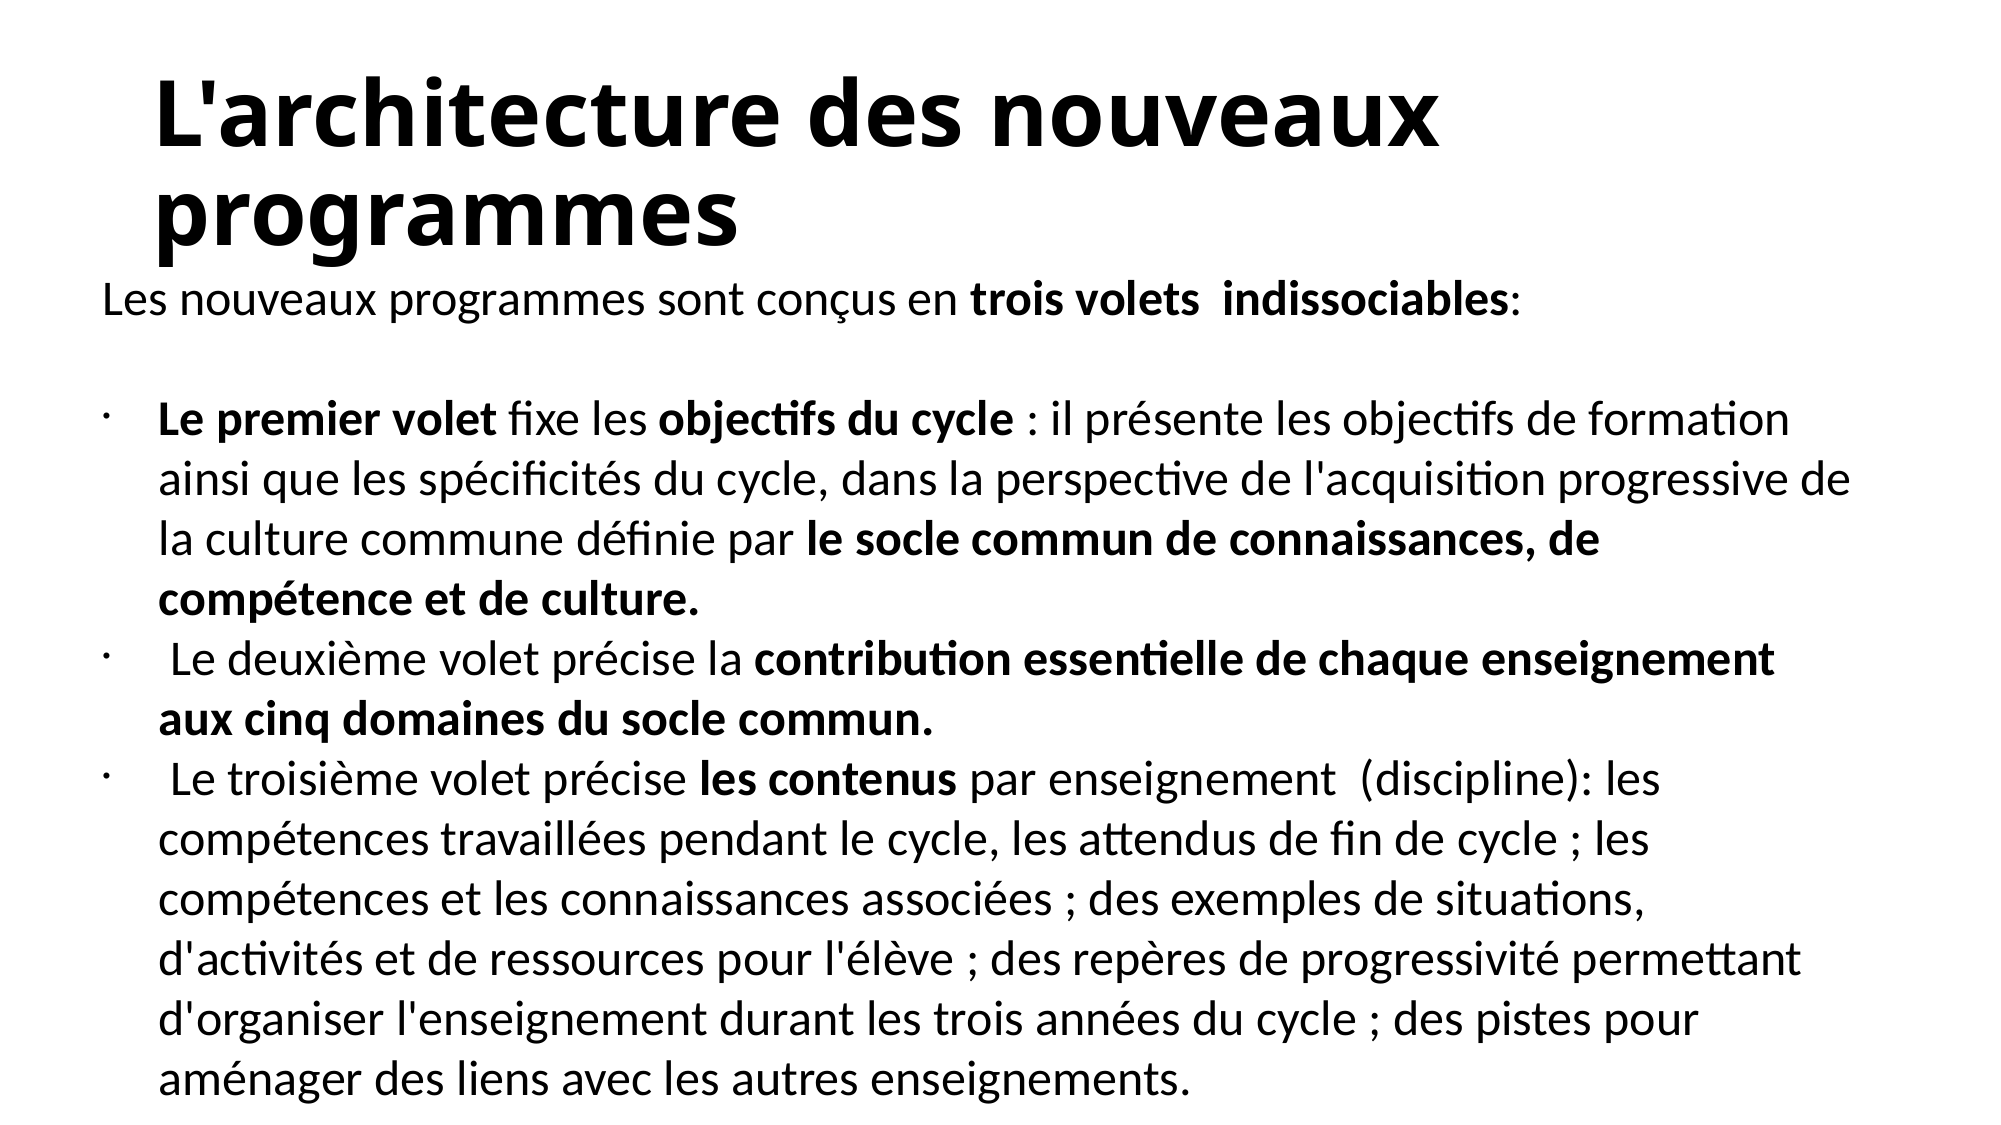

# L'architecture des nouveaux programmes
Les nouveaux programmes sont conçus en trois volets indissociables:
Le premier volet fixe les objectifs du cycle : il présente les objectifs de formation ainsi que les spécificités du cycle, dans la perspective de l'acquisition progressive de la culture commune définie par le socle commun de connaissances, de compétence et de culture.
 Le deuxième volet précise la contribution essentielle de chaque enseignement aux cinq domaines du socle commun.
 Le troisième volet précise les contenus par enseignement (discipline): les compétences travaillées pendant le cycle, les attendus de fin de cycle ; les compétences et les connaissances associées ; des exemples de situations, d'activités et de ressources pour l'élève ; des repères de progressivité permettant d'organiser l'enseignement durant les trois années du cycle ; des pistes pour aménager des liens avec les autres enseignements.